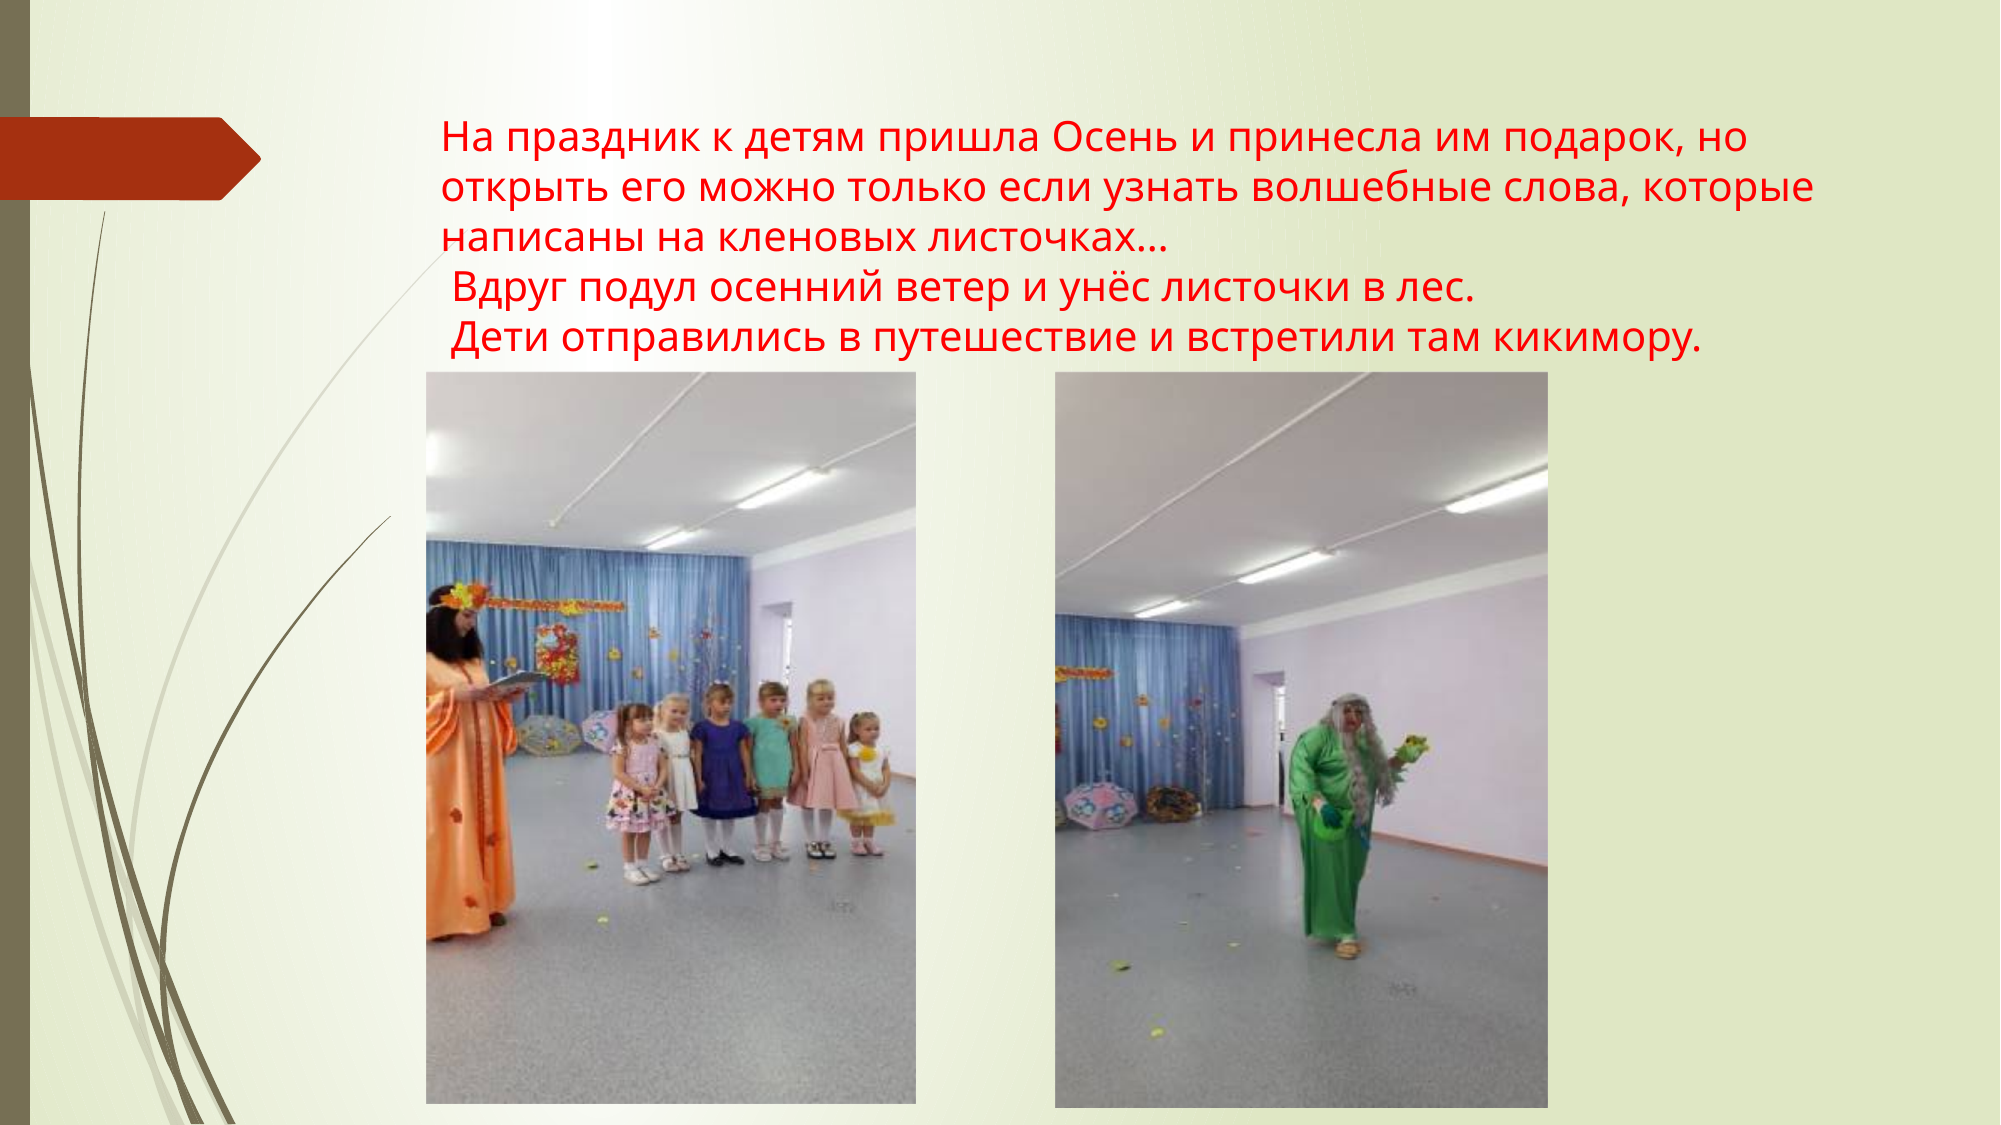

# На праздник к детям пришла Осень и принесла им подарок, но открыть его можно только если узнать волшебные слова, которые написаны на кленовых листочках… Вдруг подул осенний ветер и унёс листочки в лес. Дети отправились в путешествие и встретили там кикимору.